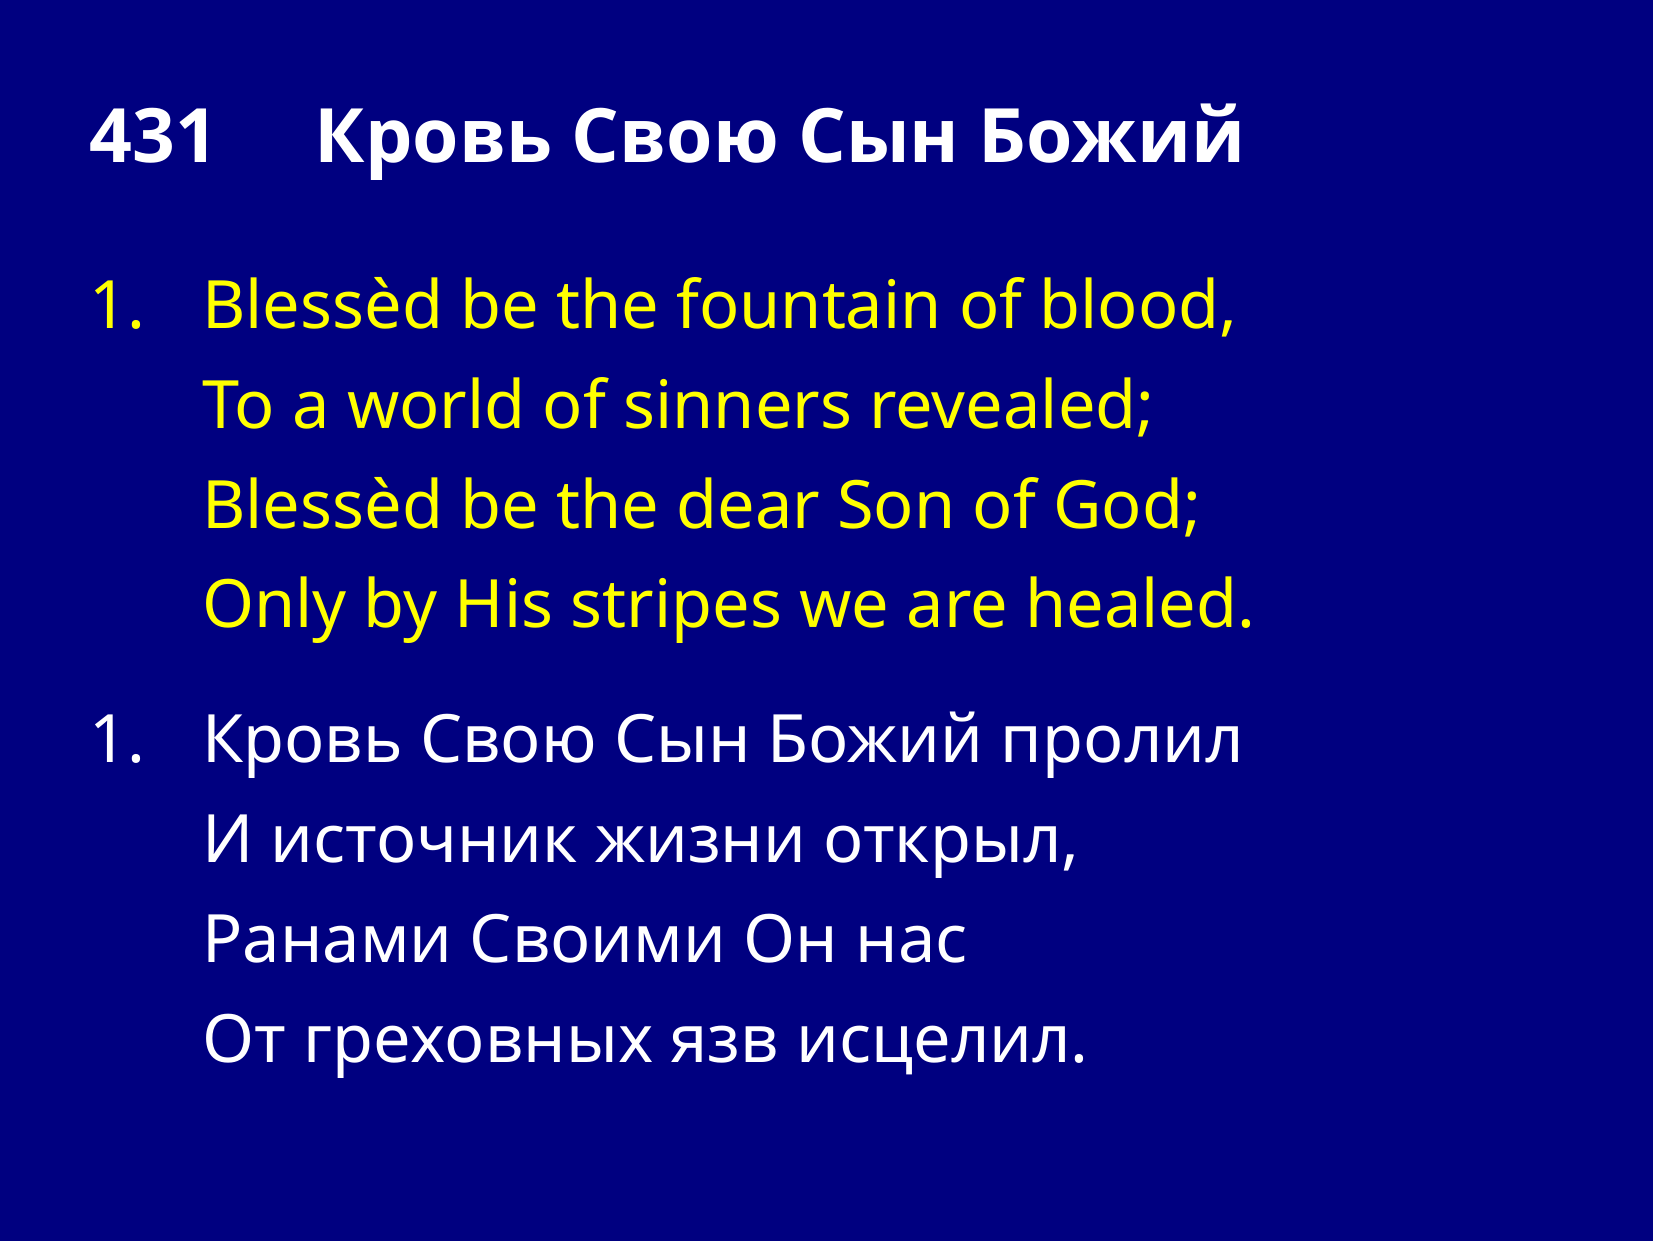

431	Кровь Свою Сын Божий
1.	Blessèd be the fountain of blood,
	To a world of sinners revealed;
	Blessèd be the dear Son of God;
	Only by His stripes we are healed.
1.	Кровь Свою Сын Божий пролил
	И источник жизни открыл,
	Ранами Своими Он нас
	От греховных язв исцелил.